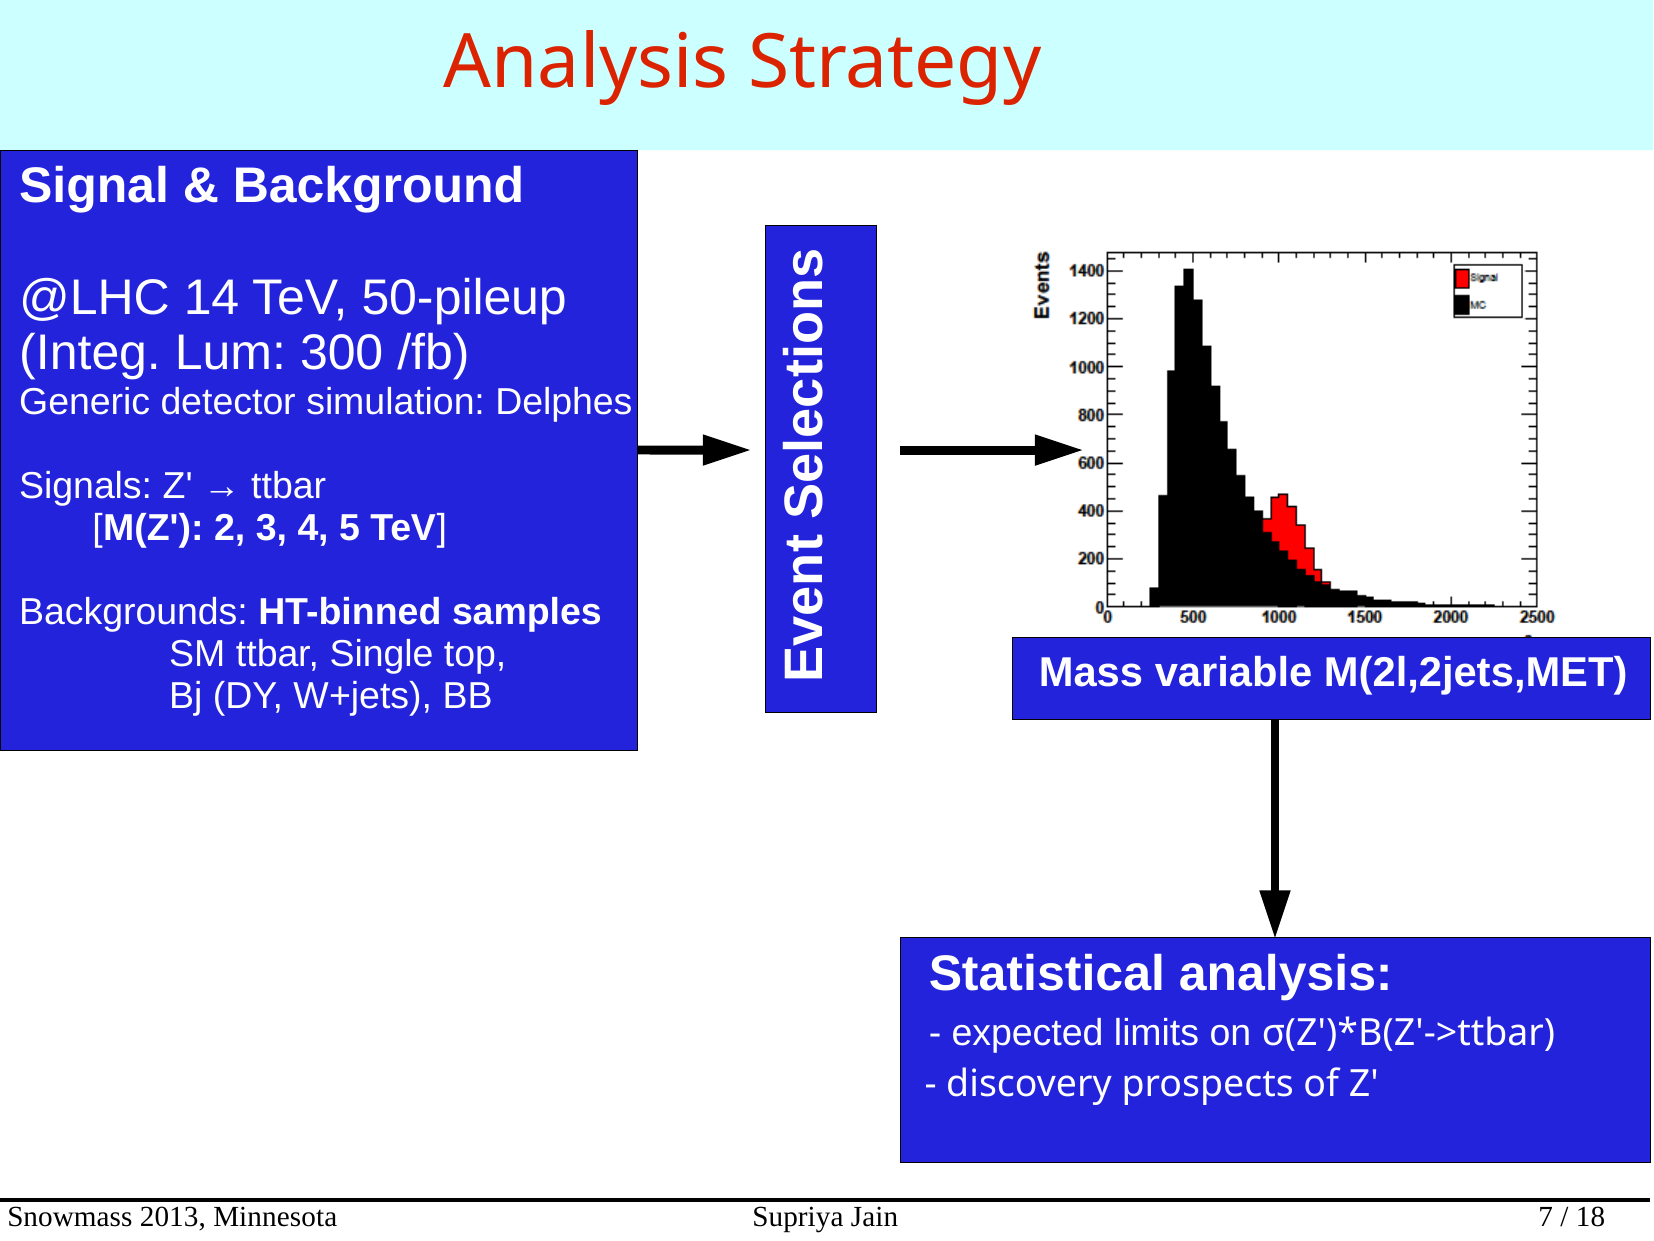

Analysis Strategy
Signal & Background
@LHC 14 TeV, 50-pileup
(Integ. Lum: 300 /fb)
Generic detector simulation: Delphes
Signals: Z' → ttbar
 [M(Z'): 2, 3, 4, 5 TeV]
Backgrounds: HT-binned samples
		SM ttbar, Single top,
	 	Bj (DY, W+jets), BB
Data
 Event Selections
 Mass variable M(2l,2jets,MET)
 Statistical analysis:
 - expected limits on σ(Z')*B(Z'->ttbar)
 - discovery prospects of Z'
7